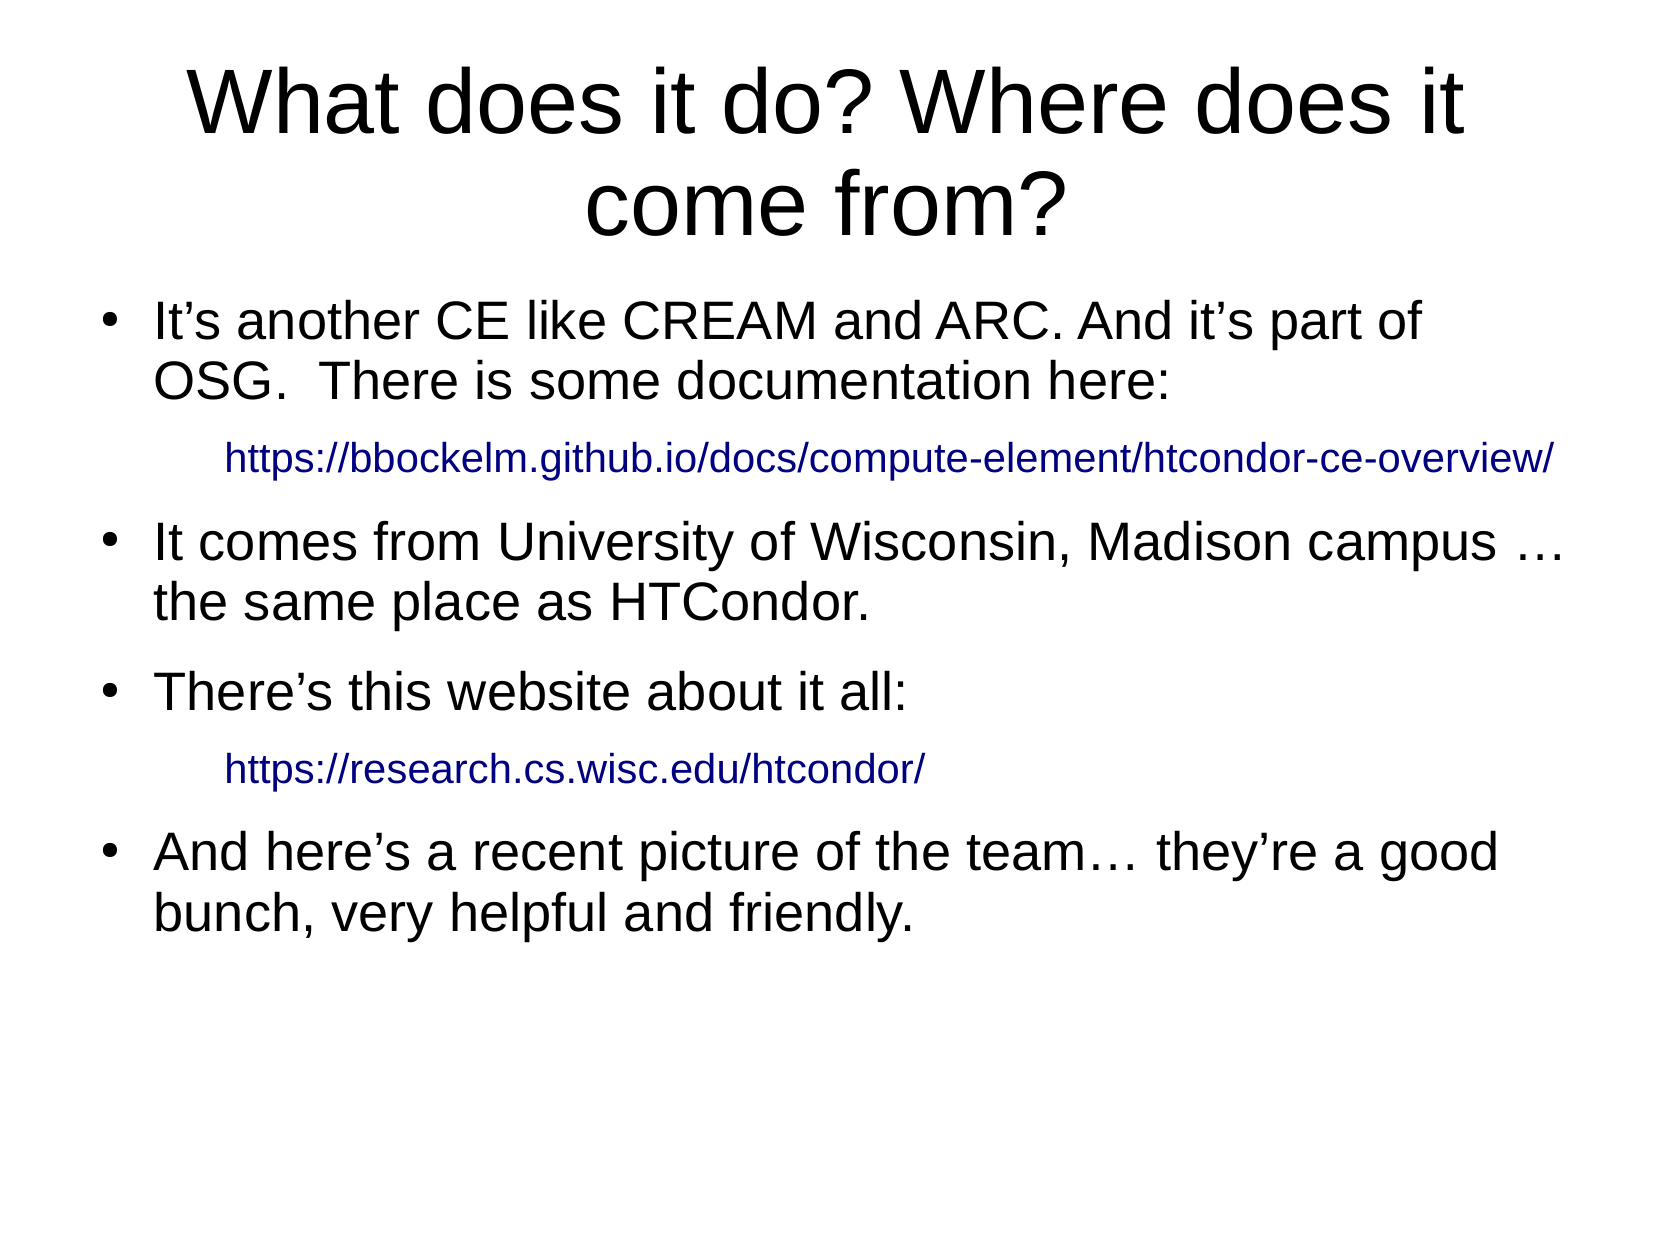

# What does it do? Where does it come from?
It’s another CE like CREAM and ARC. And it’s part of OSG. There is some documentation here:
https://bbockelm.github.io/docs/compute-element/htcondor-ce-overview/
It comes from University of Wisconsin, Madison campus … the same place as HTCondor.
There’s this website about it all:
https://research.cs.wisc.edu/htcondor/
And here’s a recent picture of the team… they’re a good bunch, very helpful and friendly.